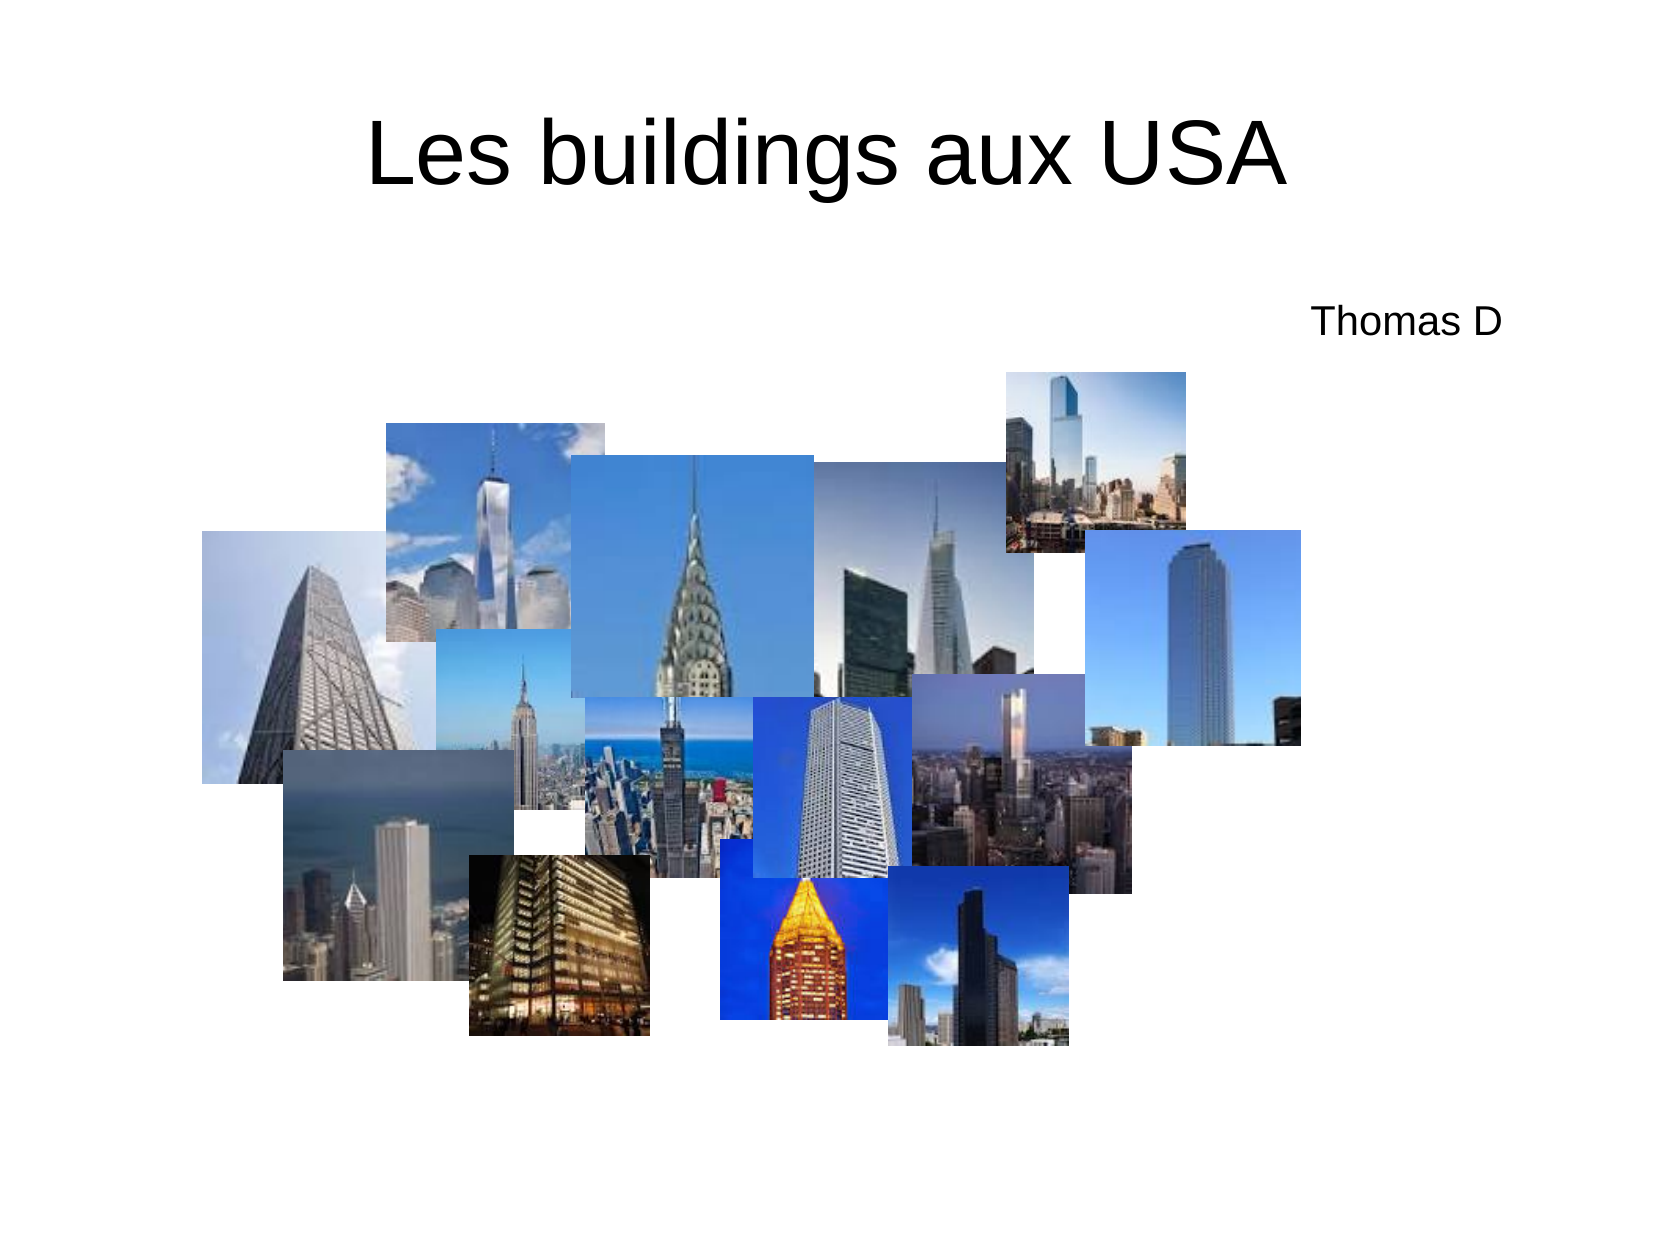

# Les buildings aux USA
 Thomas D